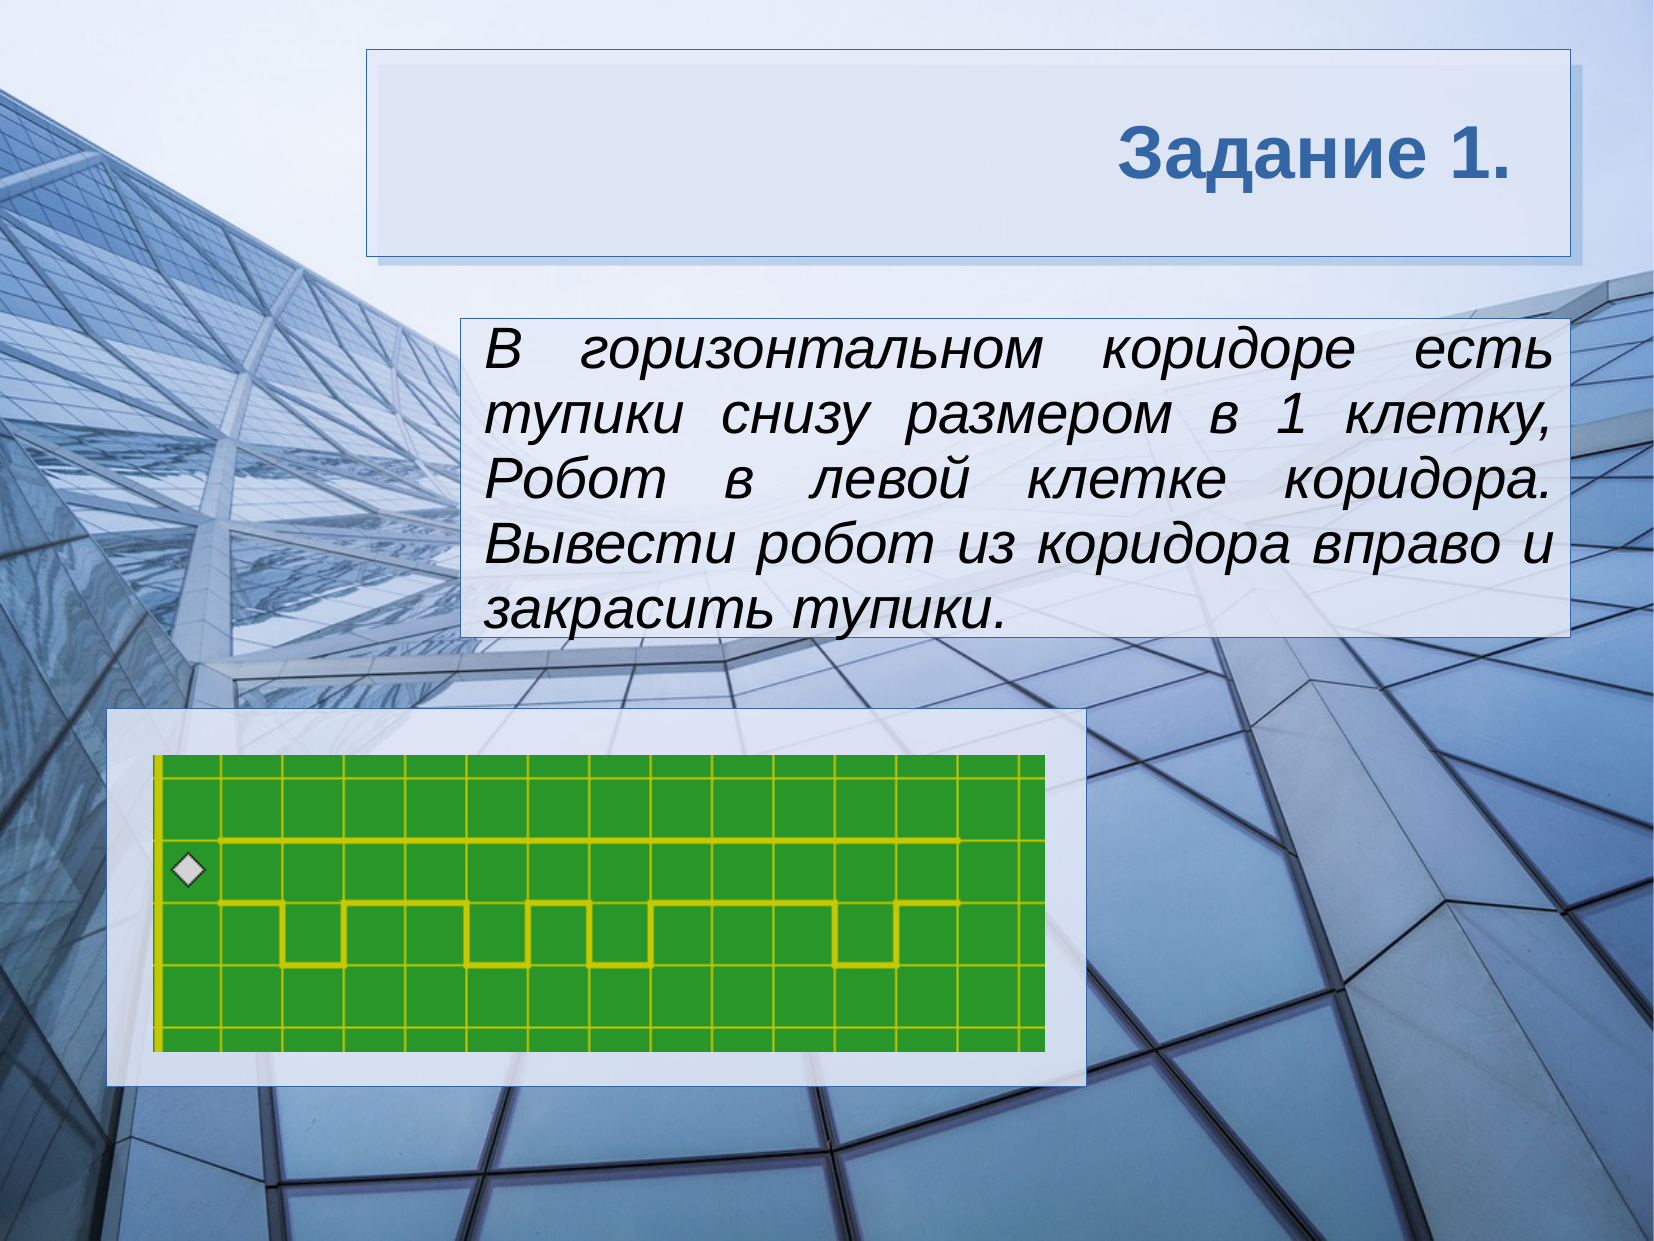

# Задание 1.
В горизонтальном коридоре есть тупики снизу размером в 1 клетку, Робот в левой клетке коридора. Вывести робот из коридора вправо и закрасить тупики.